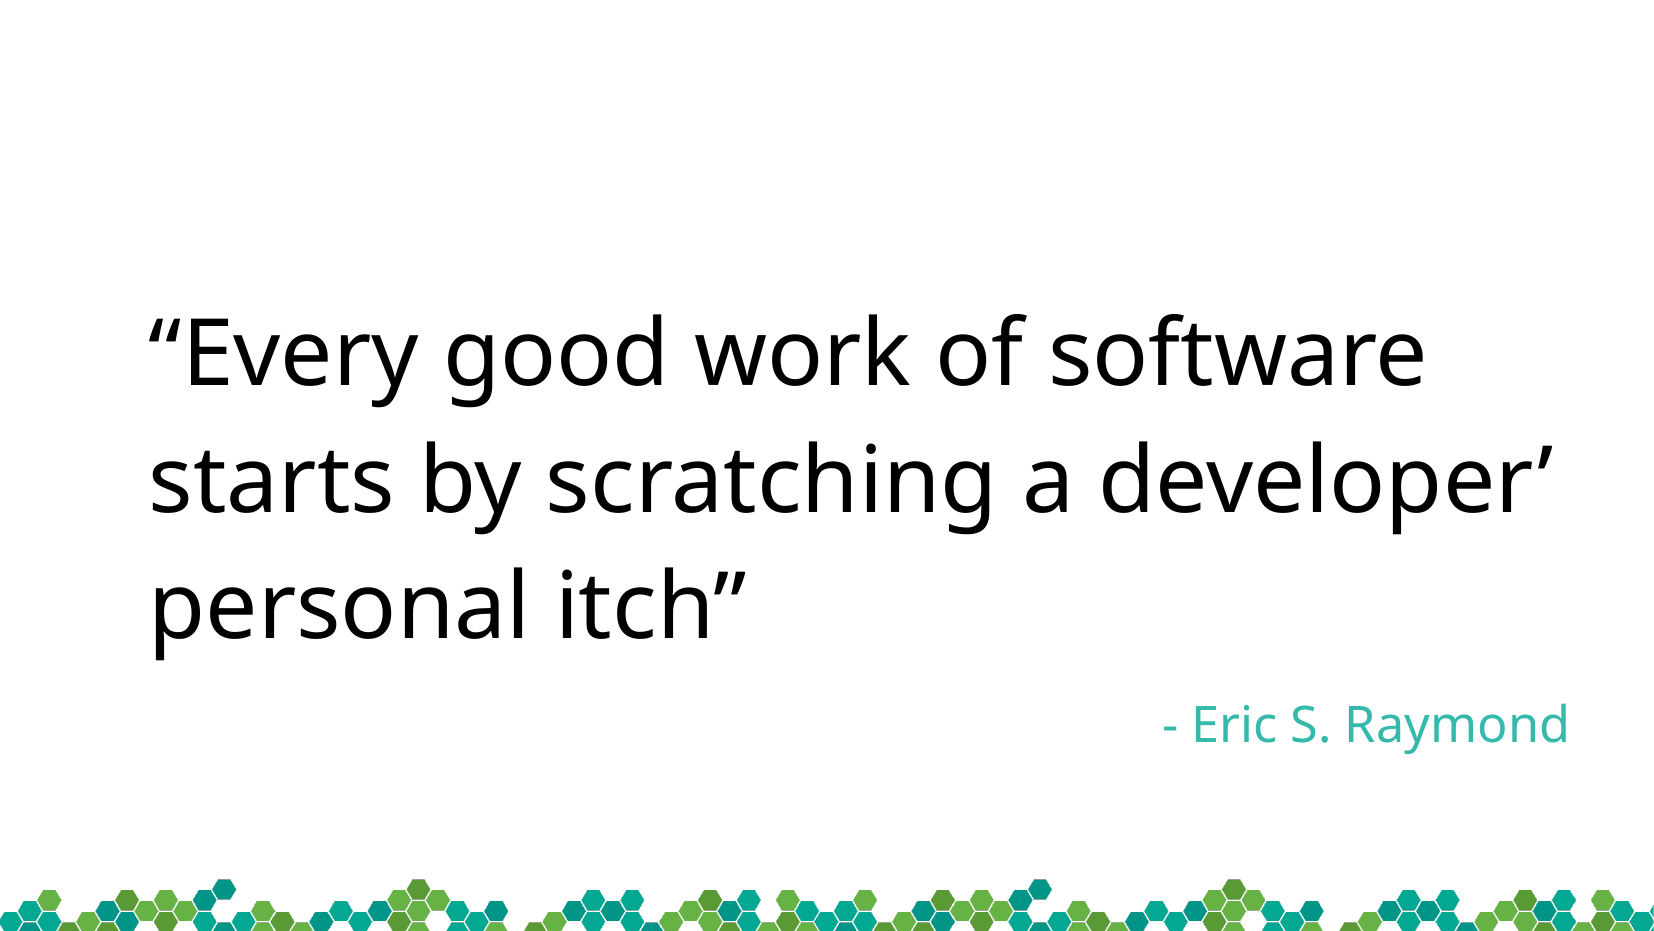

# “Every good work of software starts by scratching a developer’ personal itch”
- Eric S. Raymond